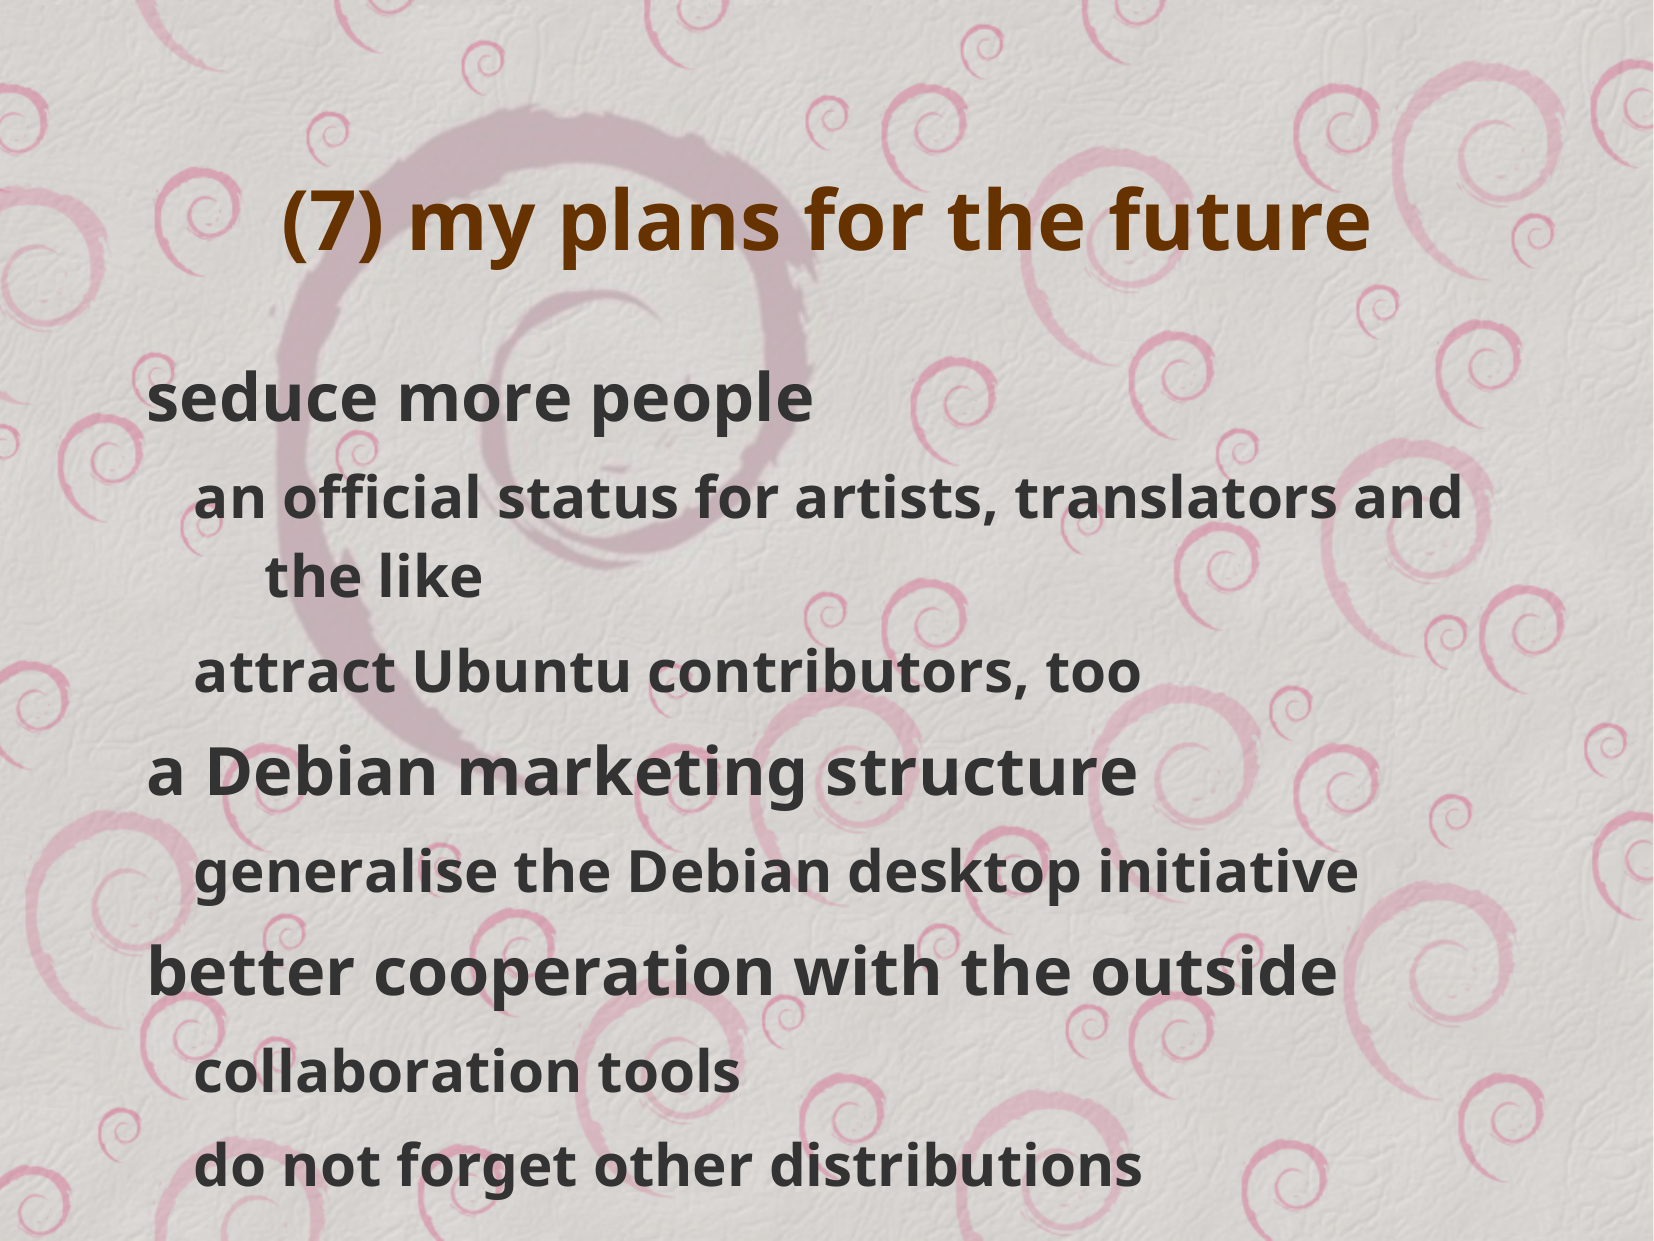

# (7) my plans for the future
seduce more people
an official status for artists, translators and the like
attract Ubuntu contributors, too
a Debian marketing structure
generalise the Debian desktop initiative
better cooperation with the outside
collaboration tools
do not forget other distributions